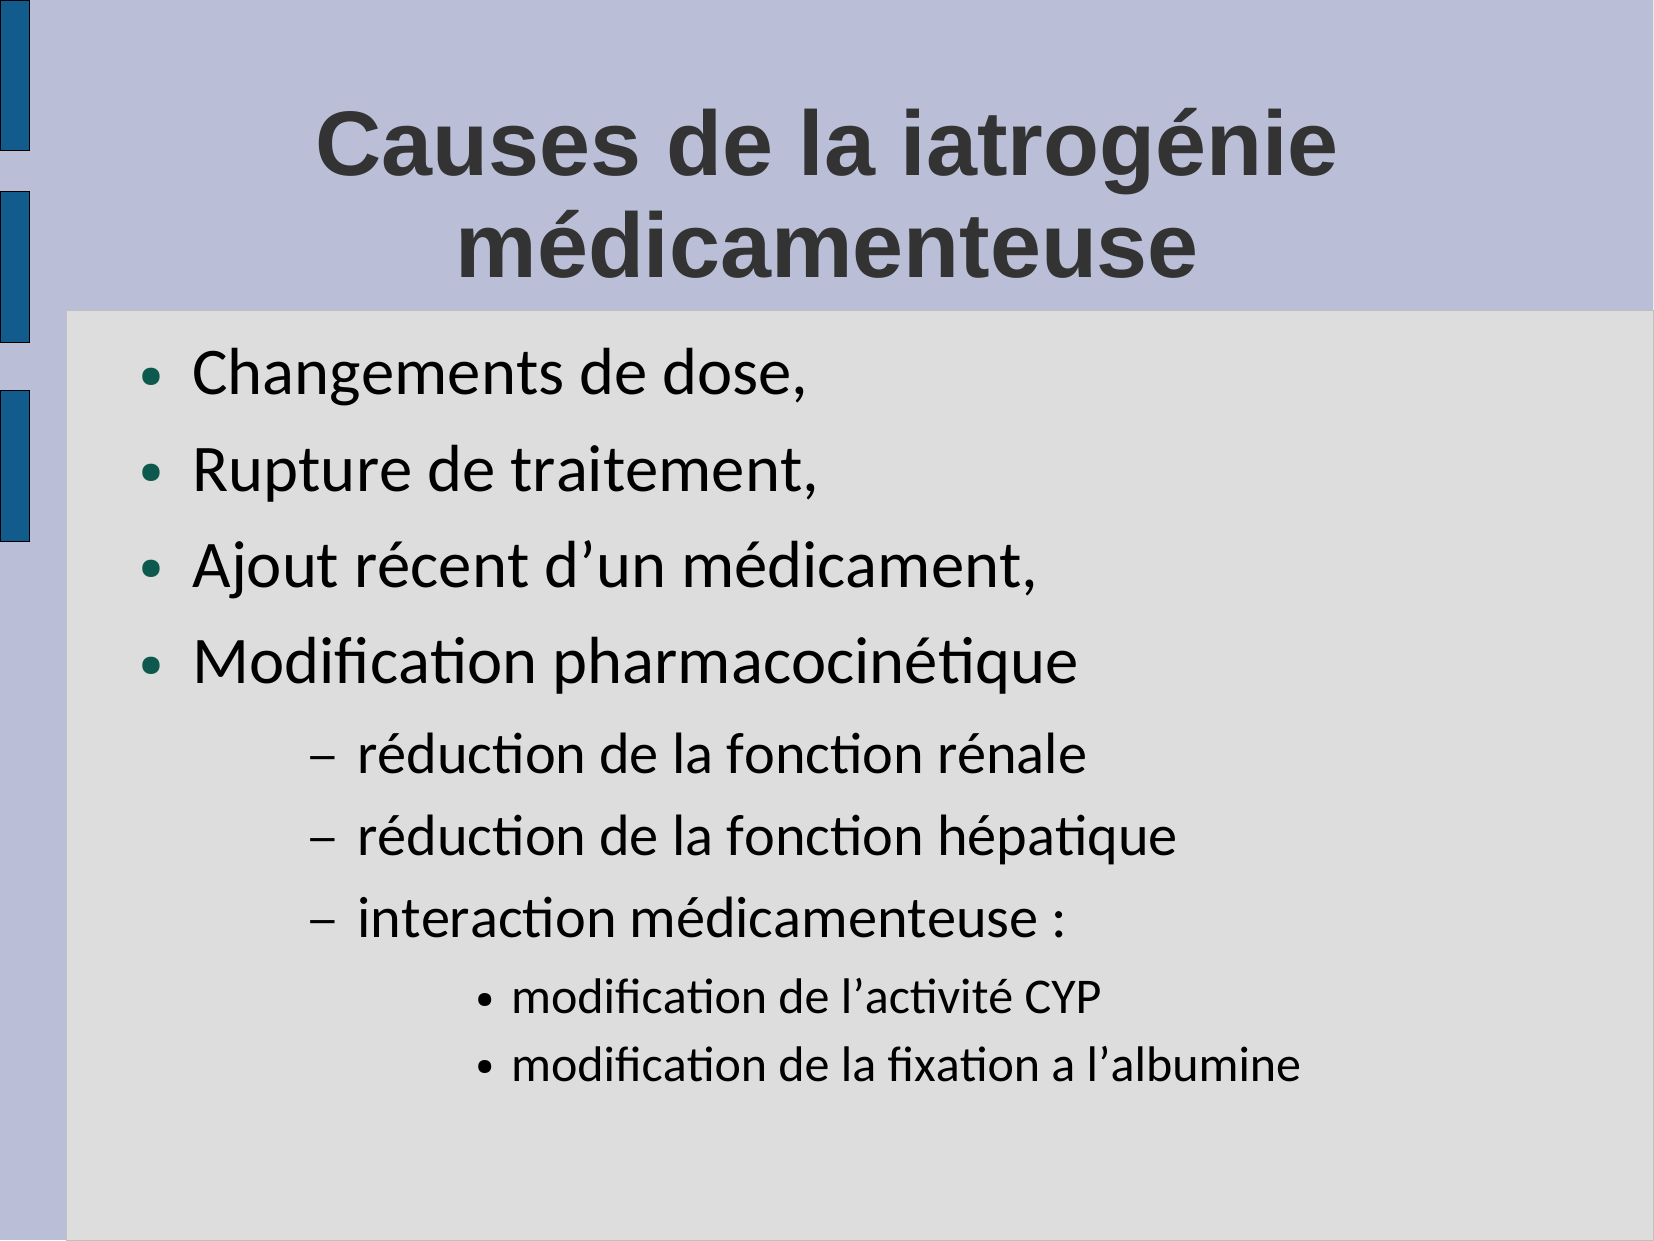

# Causes de la iatrogénie médicamenteuse
Changements de dose,
Rupture de traitement,
Ajout récent d’un médicament,
Modification pharmacocinétique
réduction de la fonction rénale
réduction de la fonction hépatique
interaction médicamenteuse :
modification de l’activité CYP
modification de la fixation a l’albumine